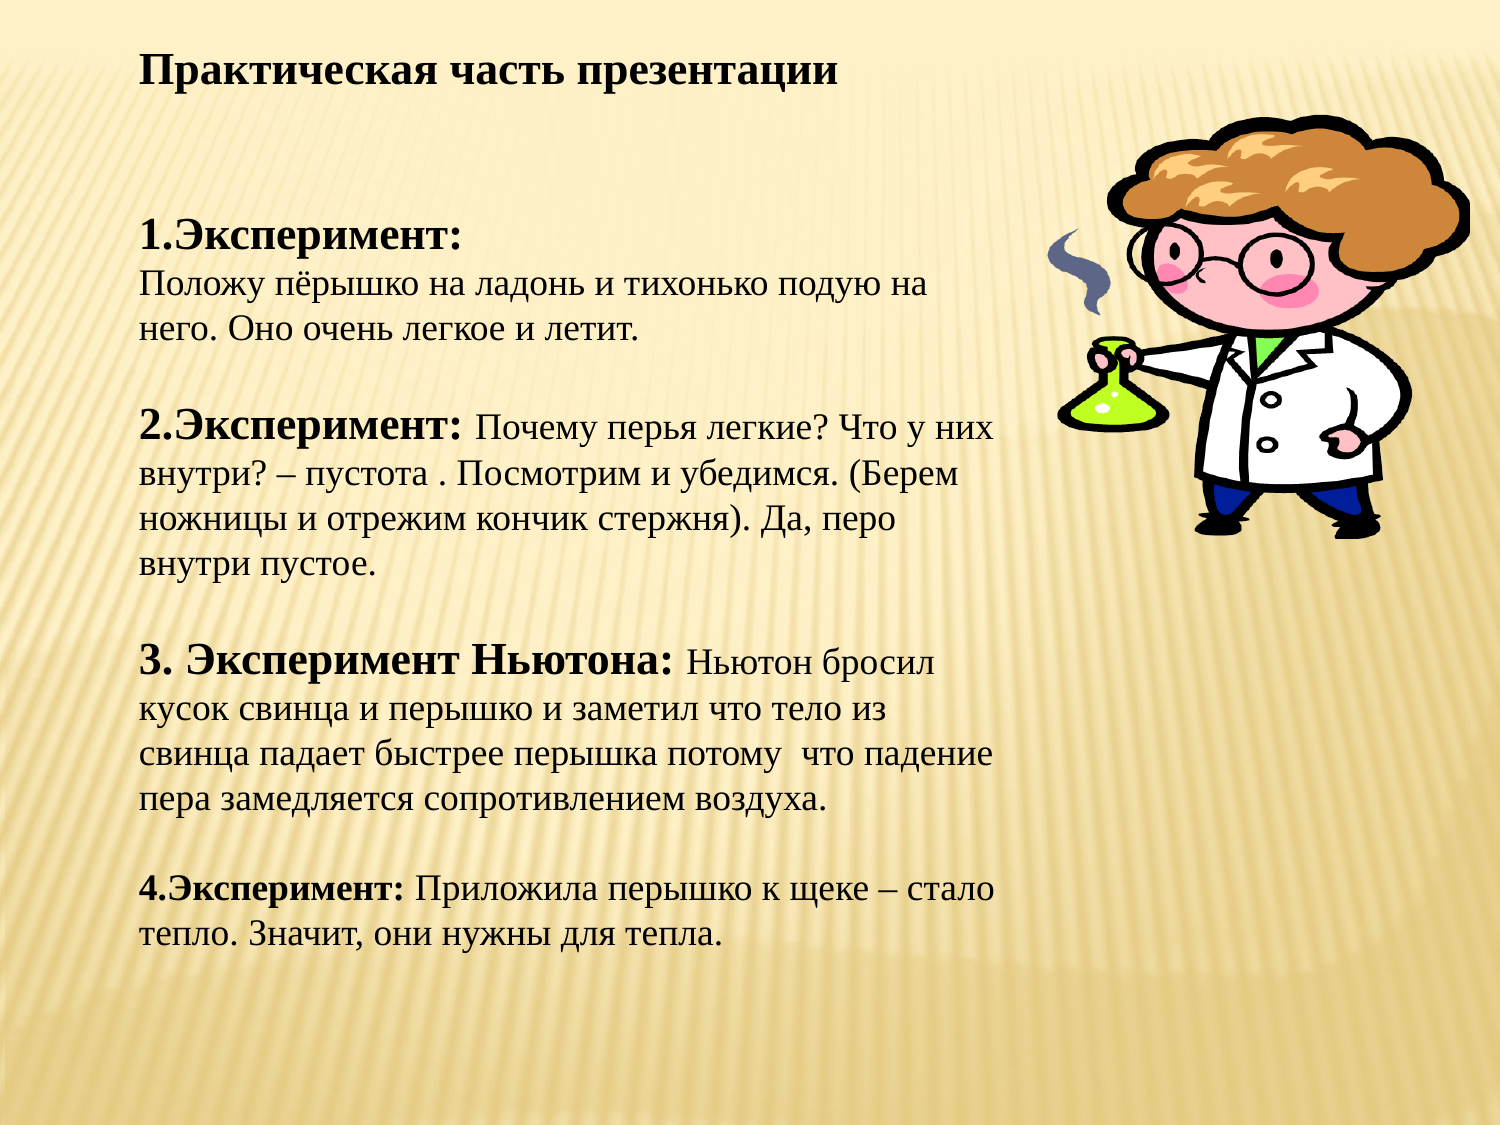

Практическая часть презентации
1.Эксперимент:
Положу пёрышко на ладонь и тихонько подую на него. Оно очень легкое и летит.
2.Эксперимент: Почему перья легкие? Что у них внутри? – пустота . Посмотрим и убедимся. (Берем ножницы и отрежим кончик стержня). Да, перо внутри пустое.
3. Эксперимент Ньютона: Ньютон бросил кусок свинца и перышко и заметил что тело из свинца падает быстрее перышка потому что падение пера замедляется сопротивлением воздуха.
4.Эксперимент: Приложила перышко к щеке – стало тепло. Значит, они нужны для тепла.